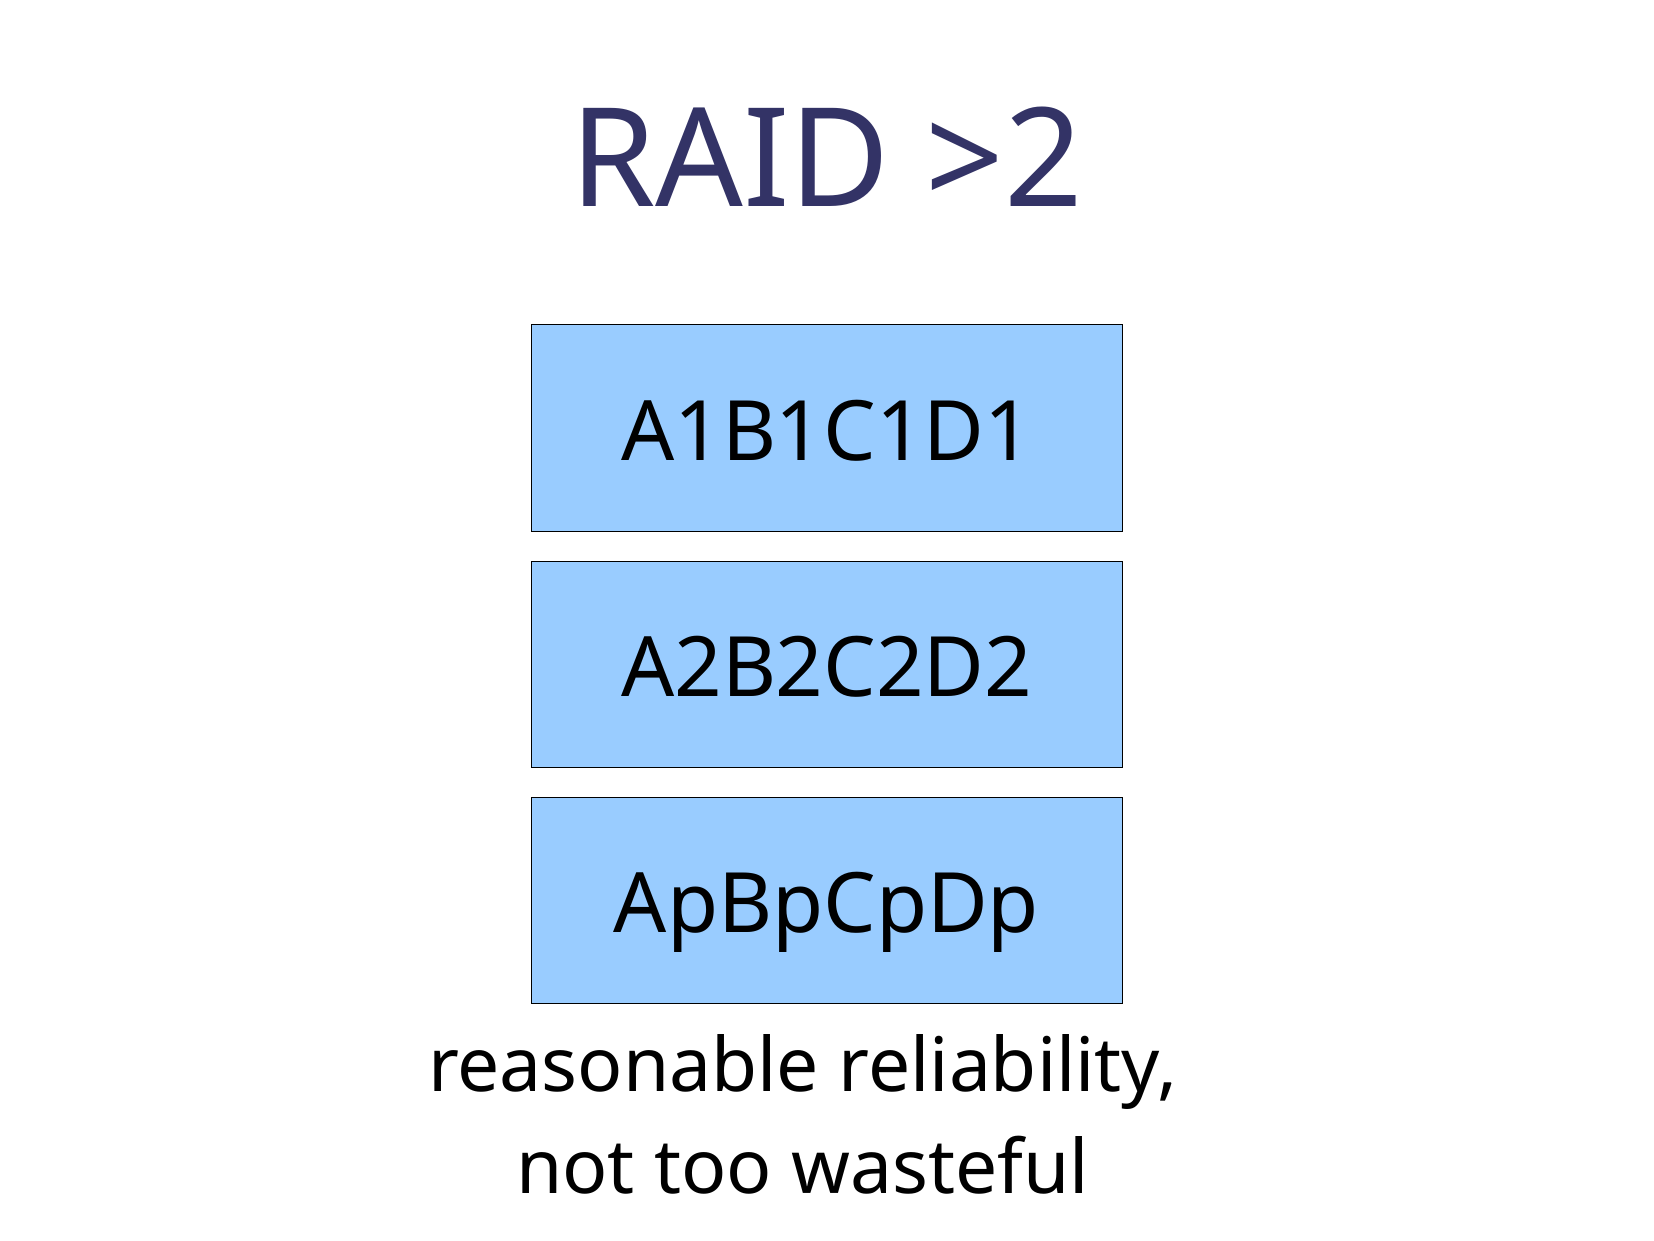

# RAID >2
A1B1C1D1
A2B2C2D2
ApBpCpDp
reasonable reliability,
not too wasteful